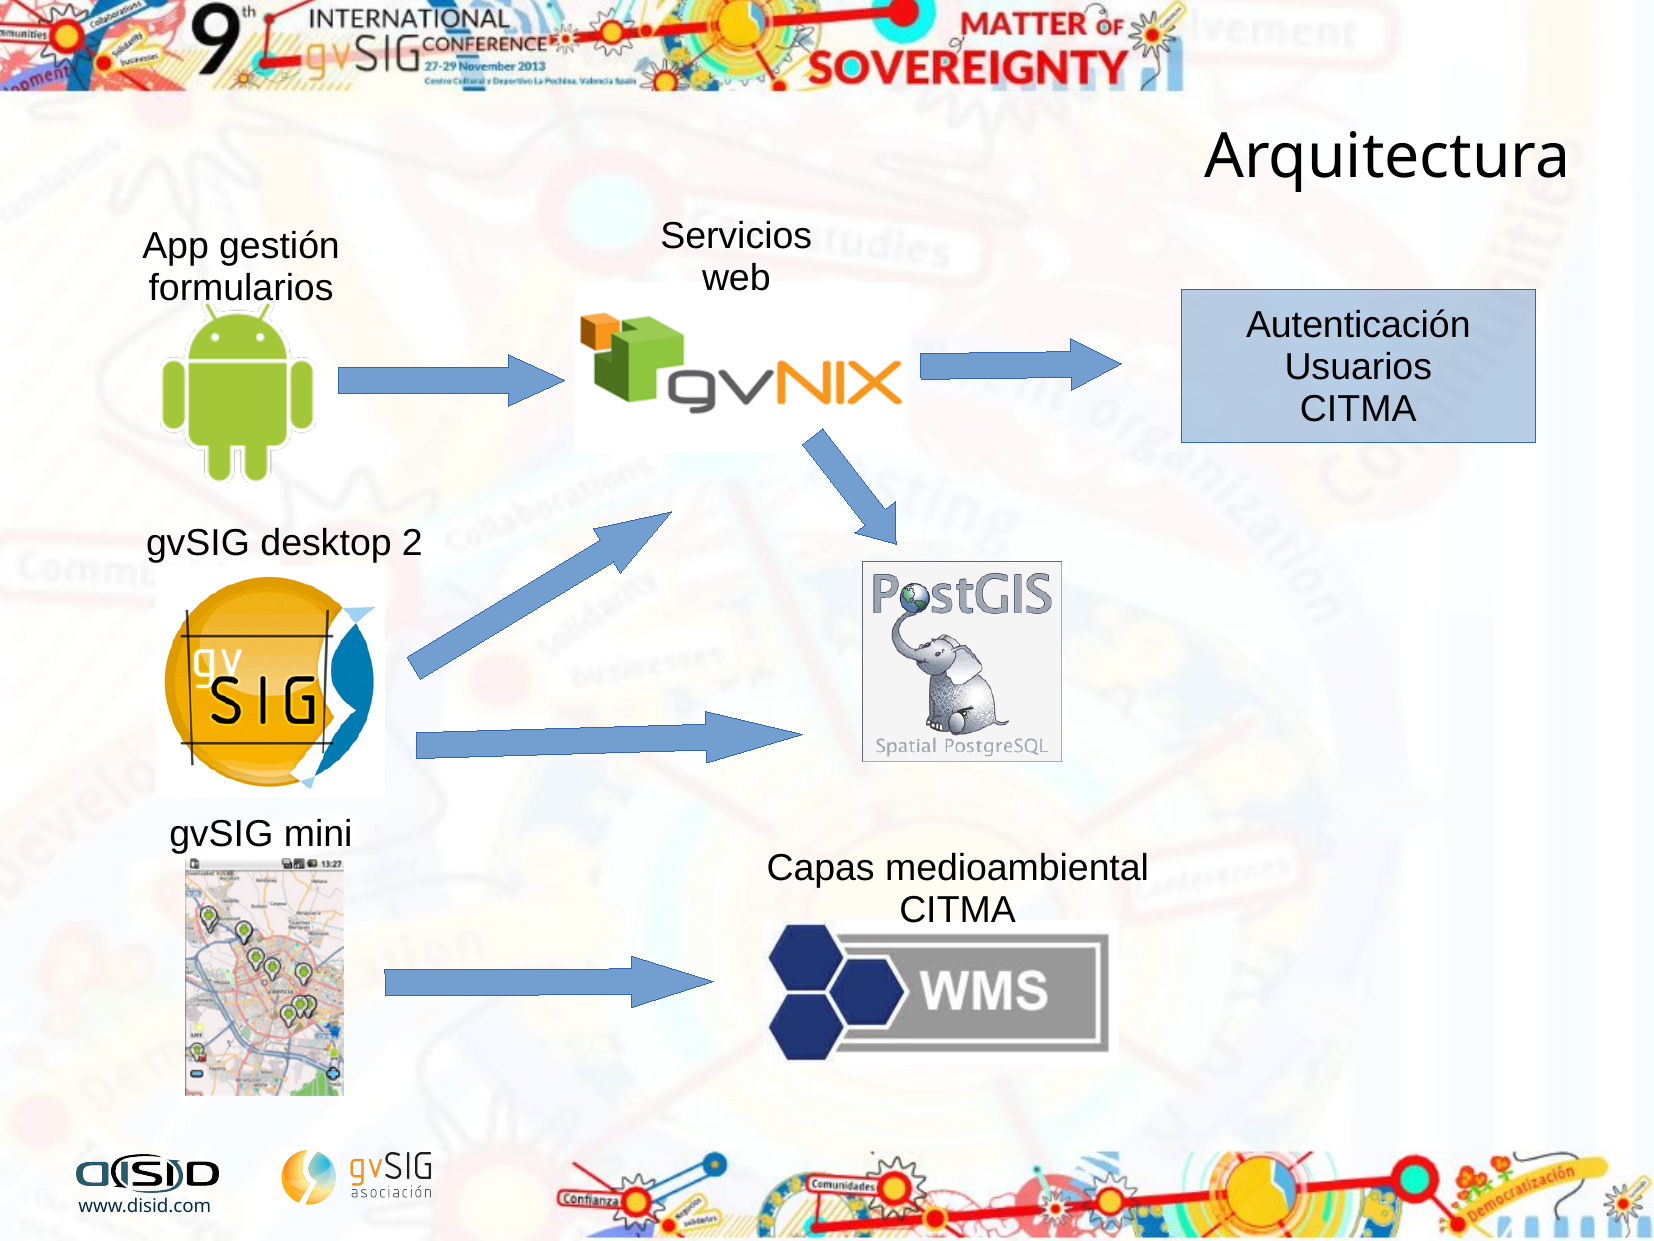

# Arquitectura
Servicios web
App gestión formularios
Autenticación
Usuarios
CITMA
gvSIG desktop 2
gvSIG mini
Capas medioambiental CITMA